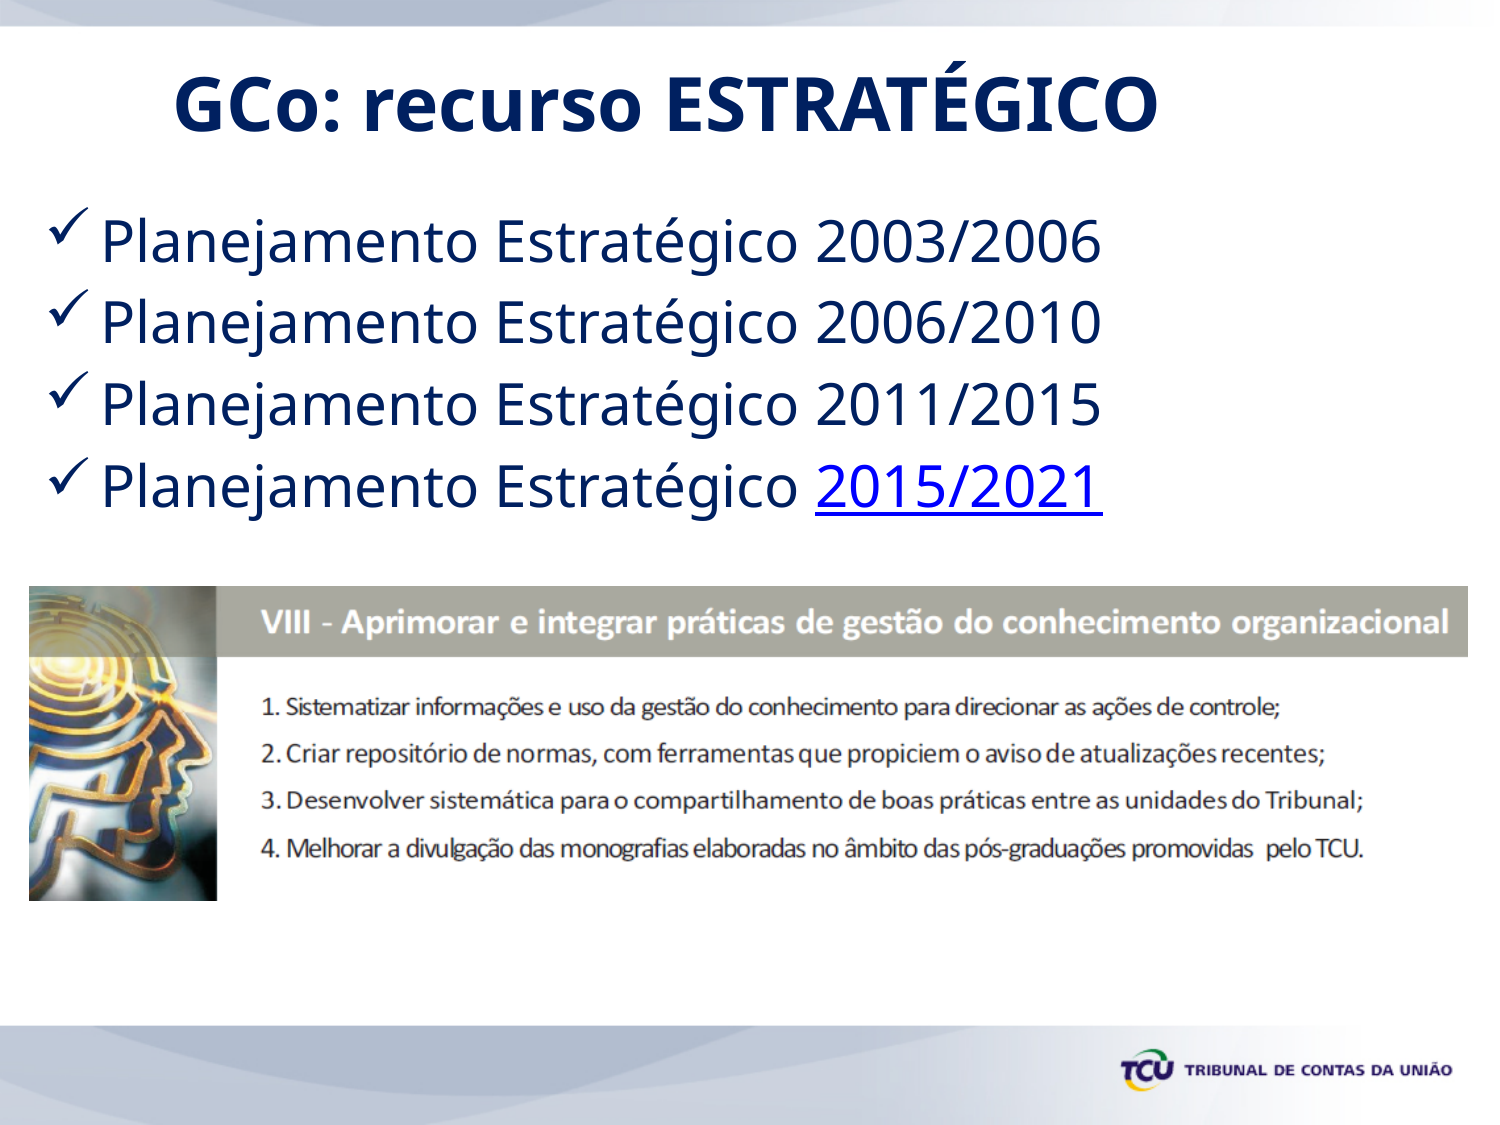

GCo: recurso ESTRATÉGICO
# Planejamento Estratégico 2003/2006
Planejamento Estratégico 2006/2010
Planejamento Estratégico 2011/2015
Planejamento Estratégico 2015/2021